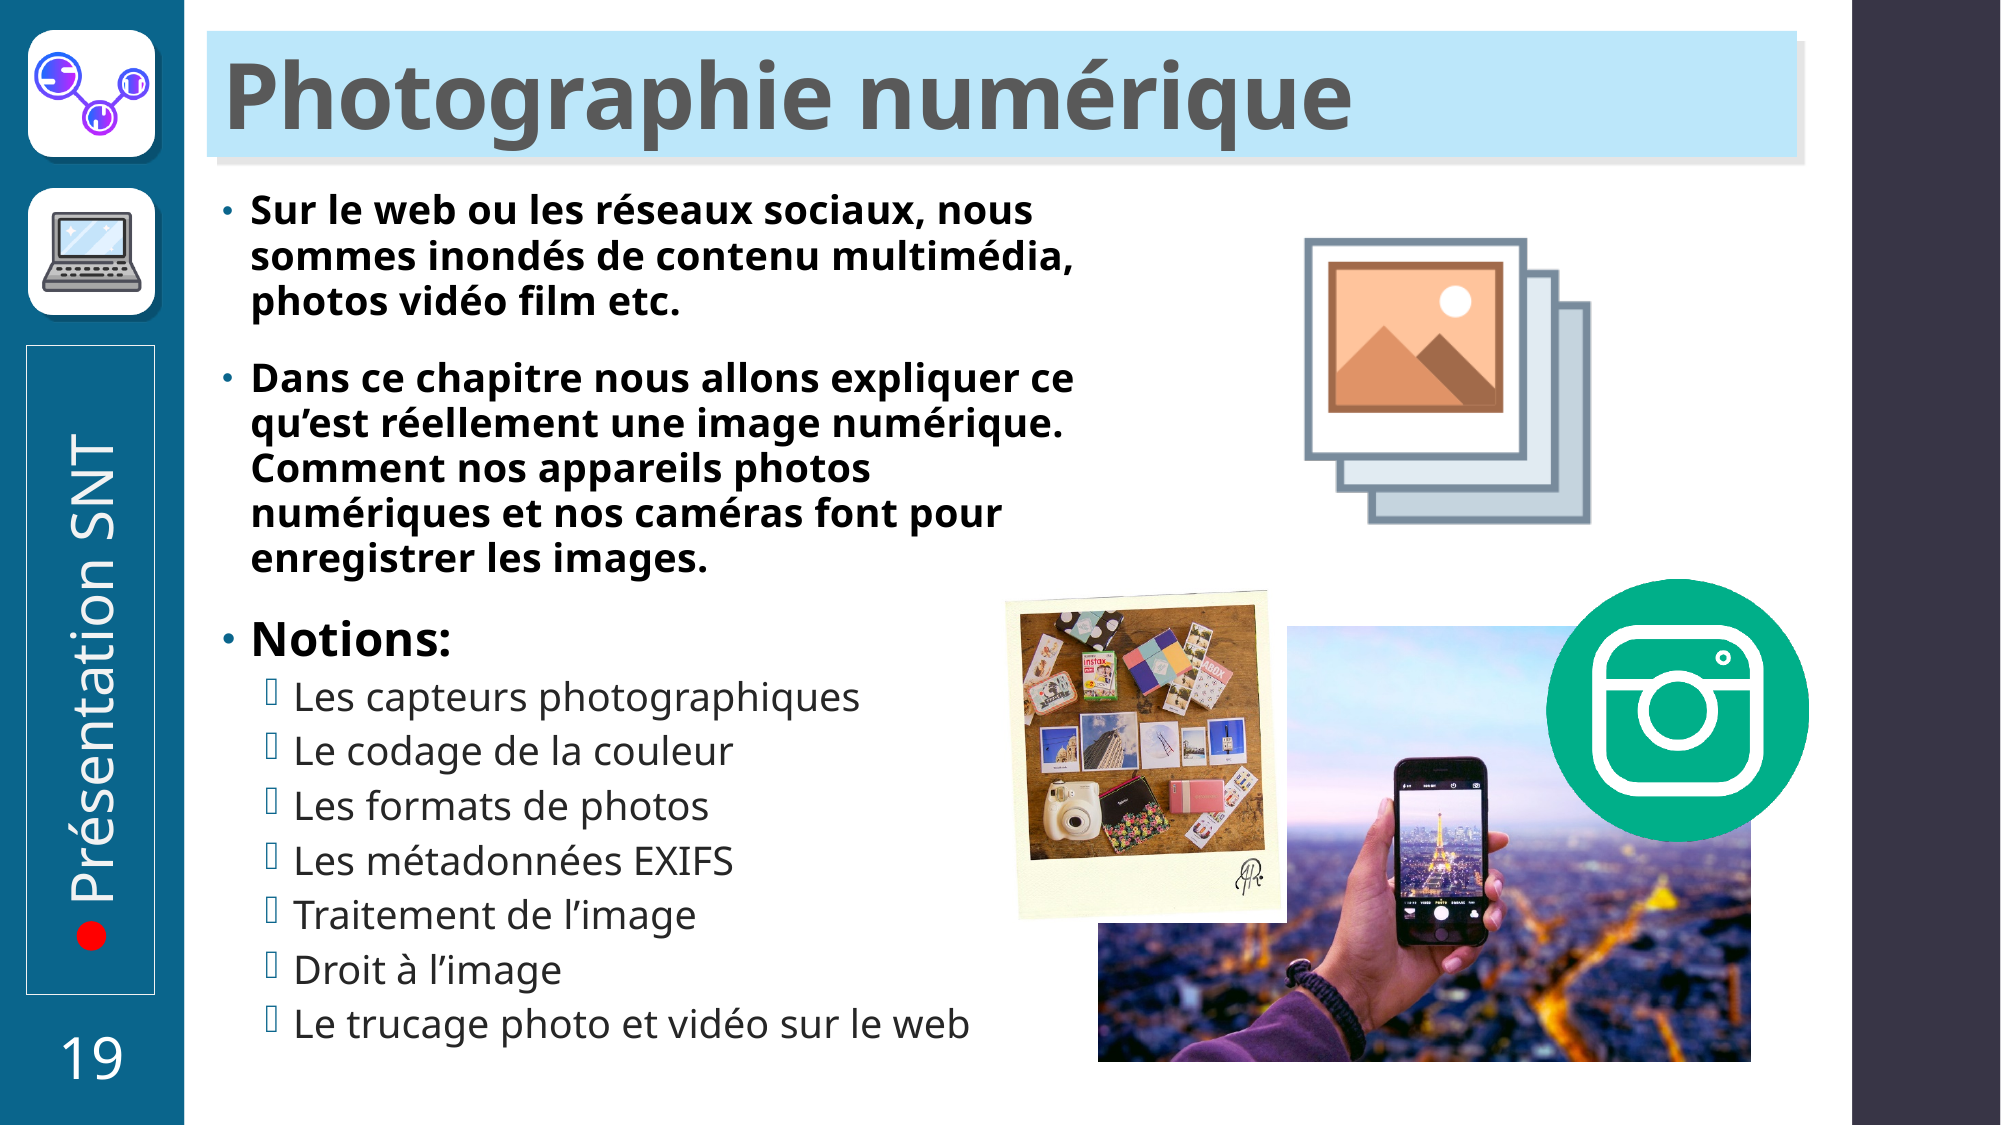

# Photographie numérique
Sur le web ou les réseaux sociaux, nous sommes inondés de contenu multimédia, photos vidéo film etc.
Dans ce chapitre nous allons expliquer ce qu’est réellement une image numérique. Comment nos appareils photos numériques et nos caméras font pour enregistrer les images.
Notions:
Les capteurs photographiques
Le codage de la couleur
Les formats de photos
Les métadonnées EXIFS
Traitement de l’image
Droit à l’image
Le trucage photo et vidéo sur le web
Présentation SNT